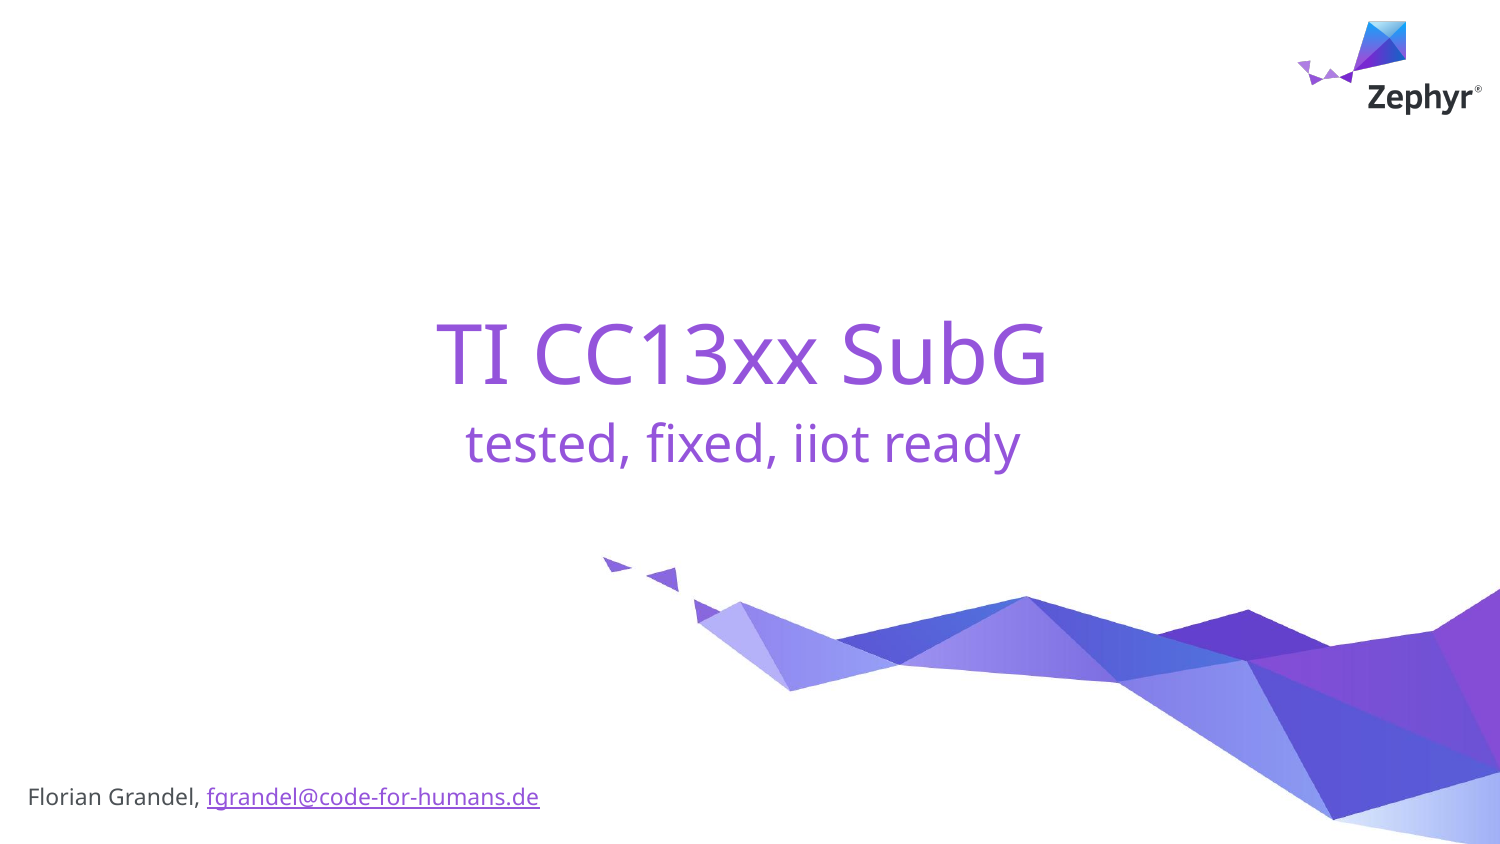

# TI CC13xx SubG tested, fixed, iiot ready
Florian Grandel, fgrandel@code-for-humans.de